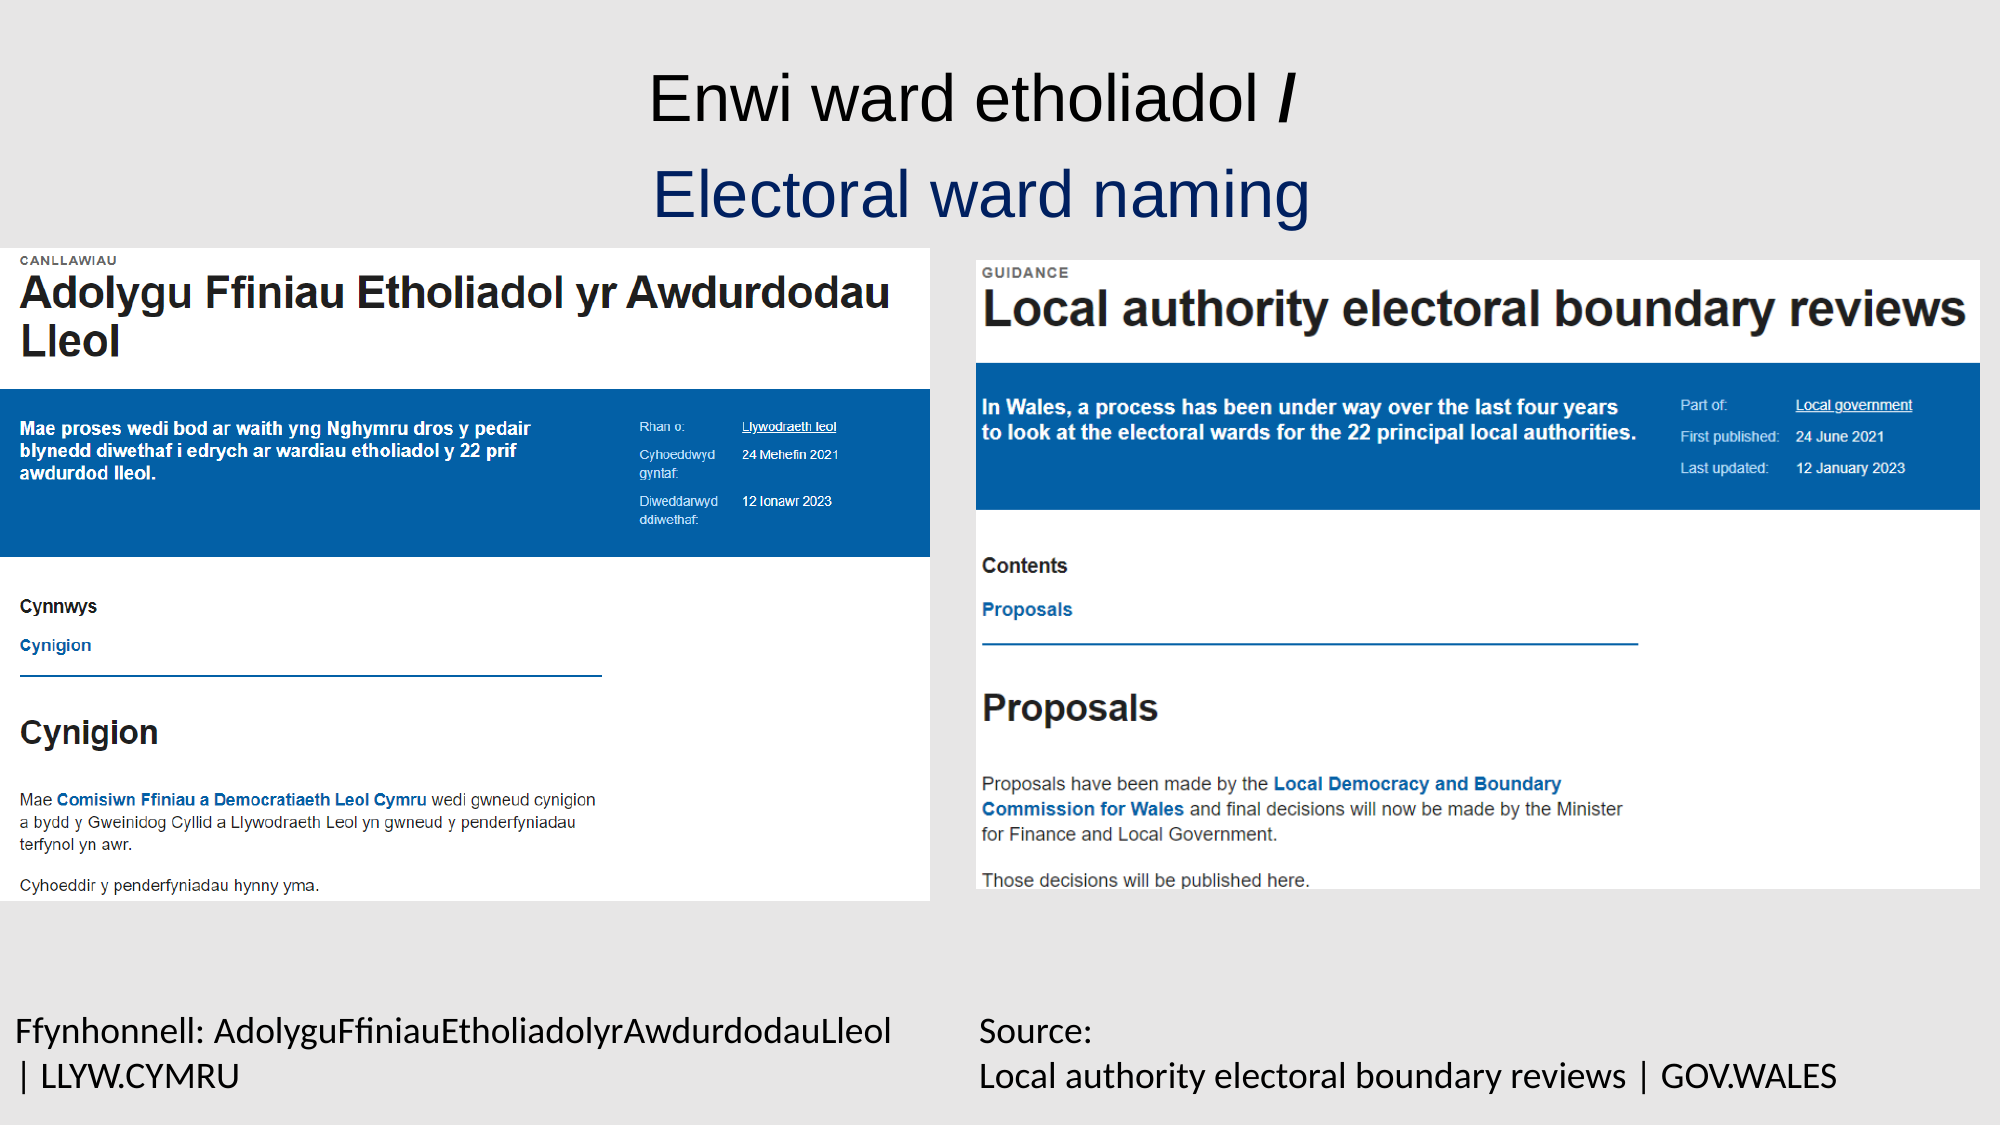

Enwi ward etholiadol /
Electoral ward naming
Ffynhonnell: AdolyguFfiniauEtholiadolyrAwdurdodauLleol| LLYW.CYMRU
Source: Local authority electoral boundary reviews | GOV.WALES